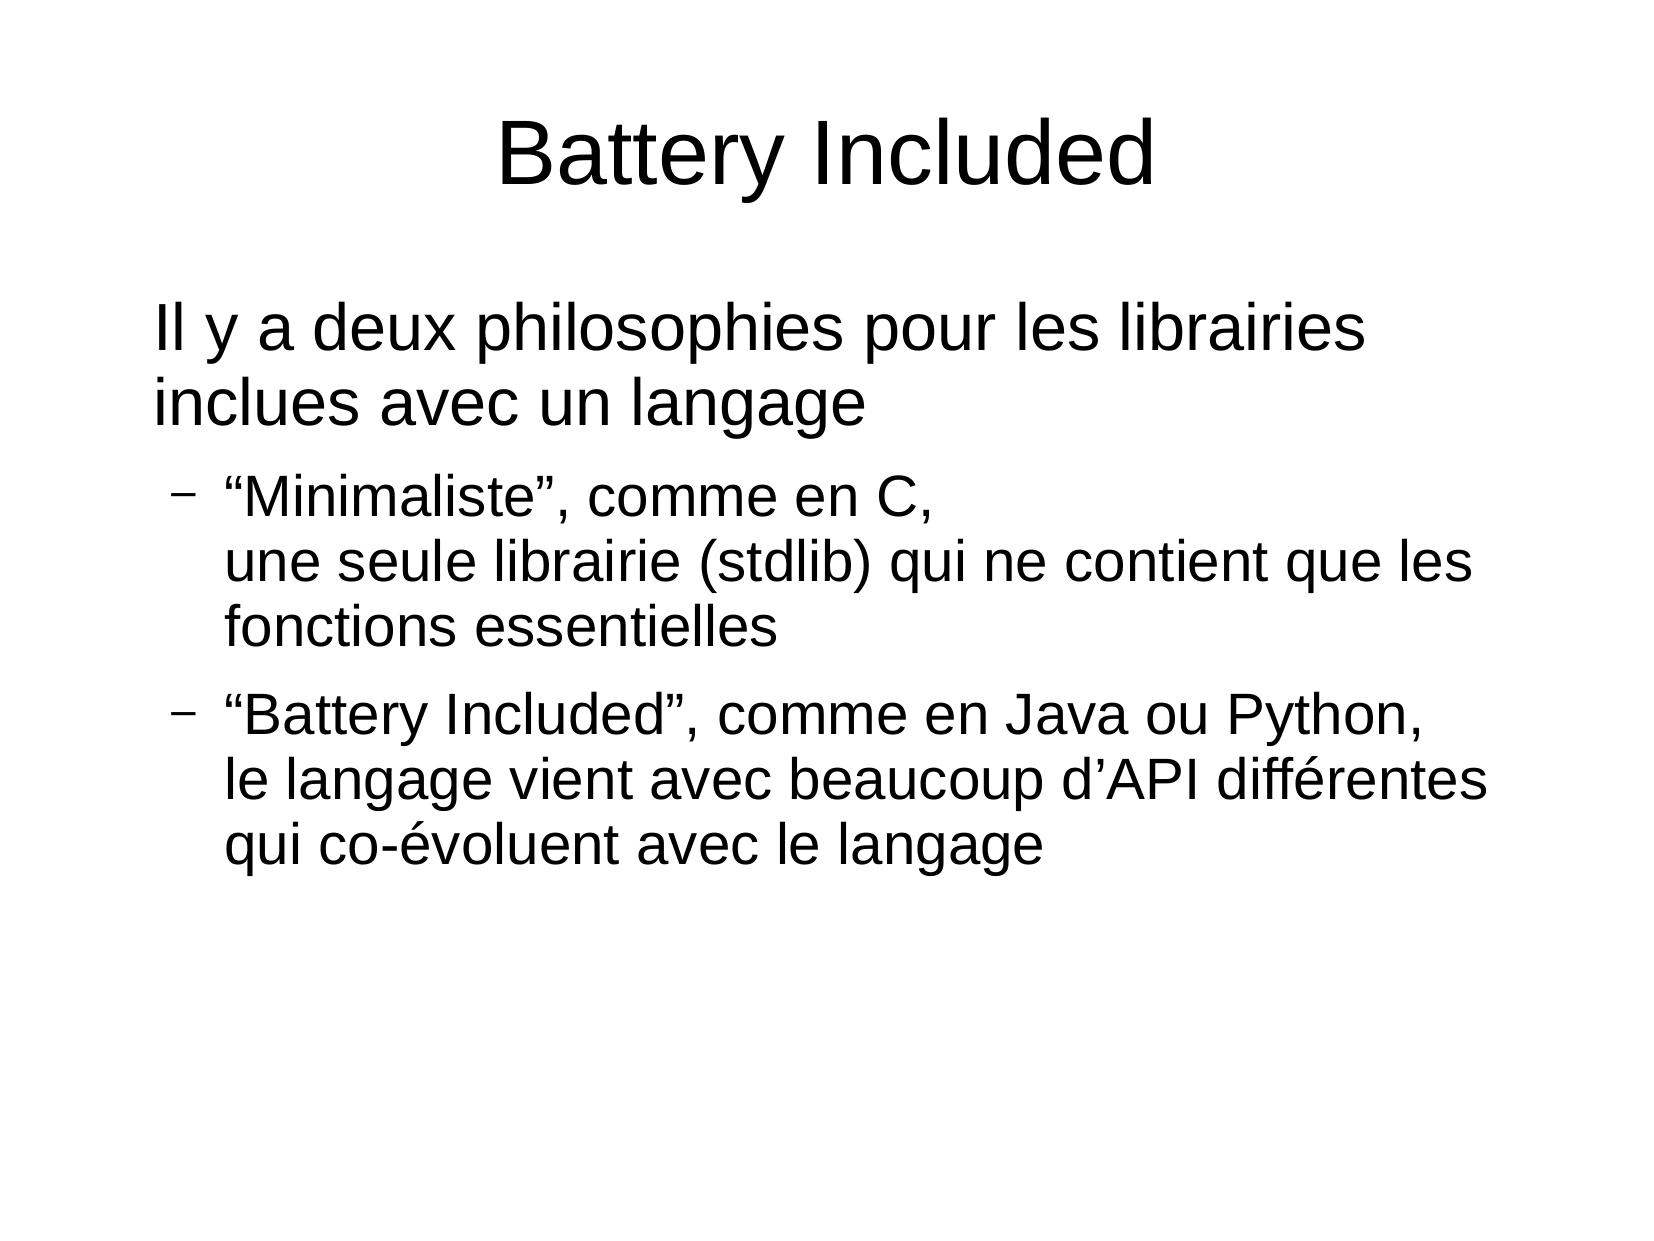

# Battery Included
Il y a deux philosophies pour les librairies inclues avec un langage
“Minimaliste”, comme en C,
une seule librairie (stdlib) qui ne contient que les fonctions essentielles
“Battery Included”, comme en Java ou Python,
le langage vient avec beaucoup d’API différentes qui co-évoluent avec le langage